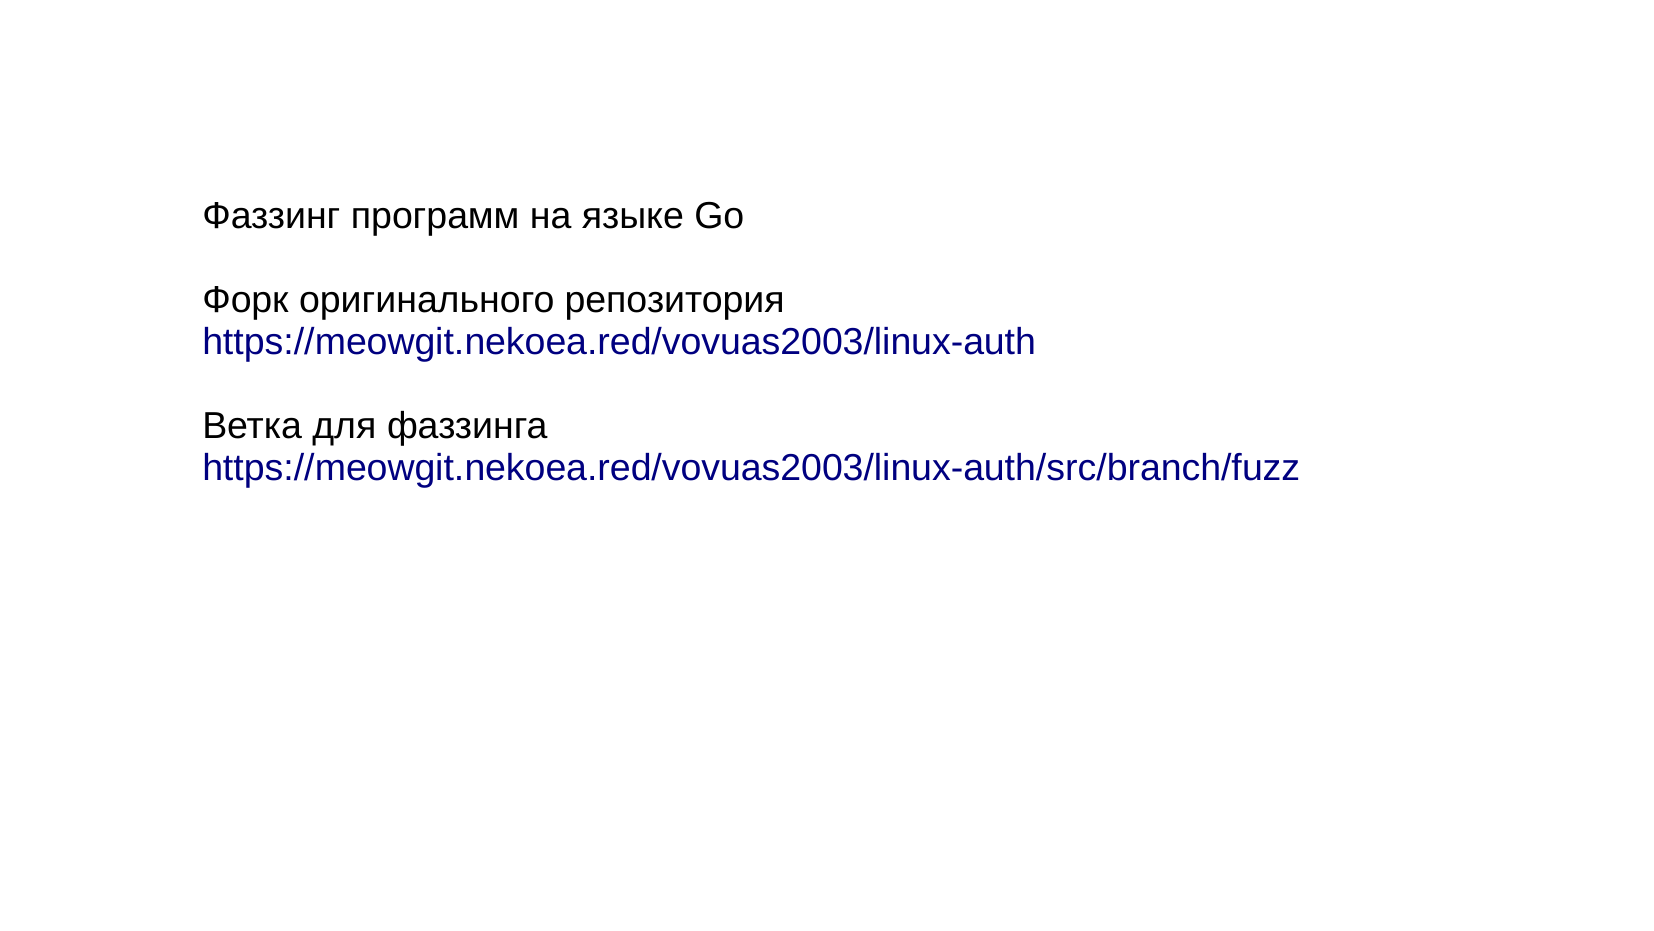

Фаззинг программ на языке Go
Форк оригинального репозитория
https://meowgit.nekoea.red/vovuas2003/linux-auth
Ветка для фаззинга
https://meowgit.nekoea.red/vovuas2003/linux-auth/src/branch/fuzz